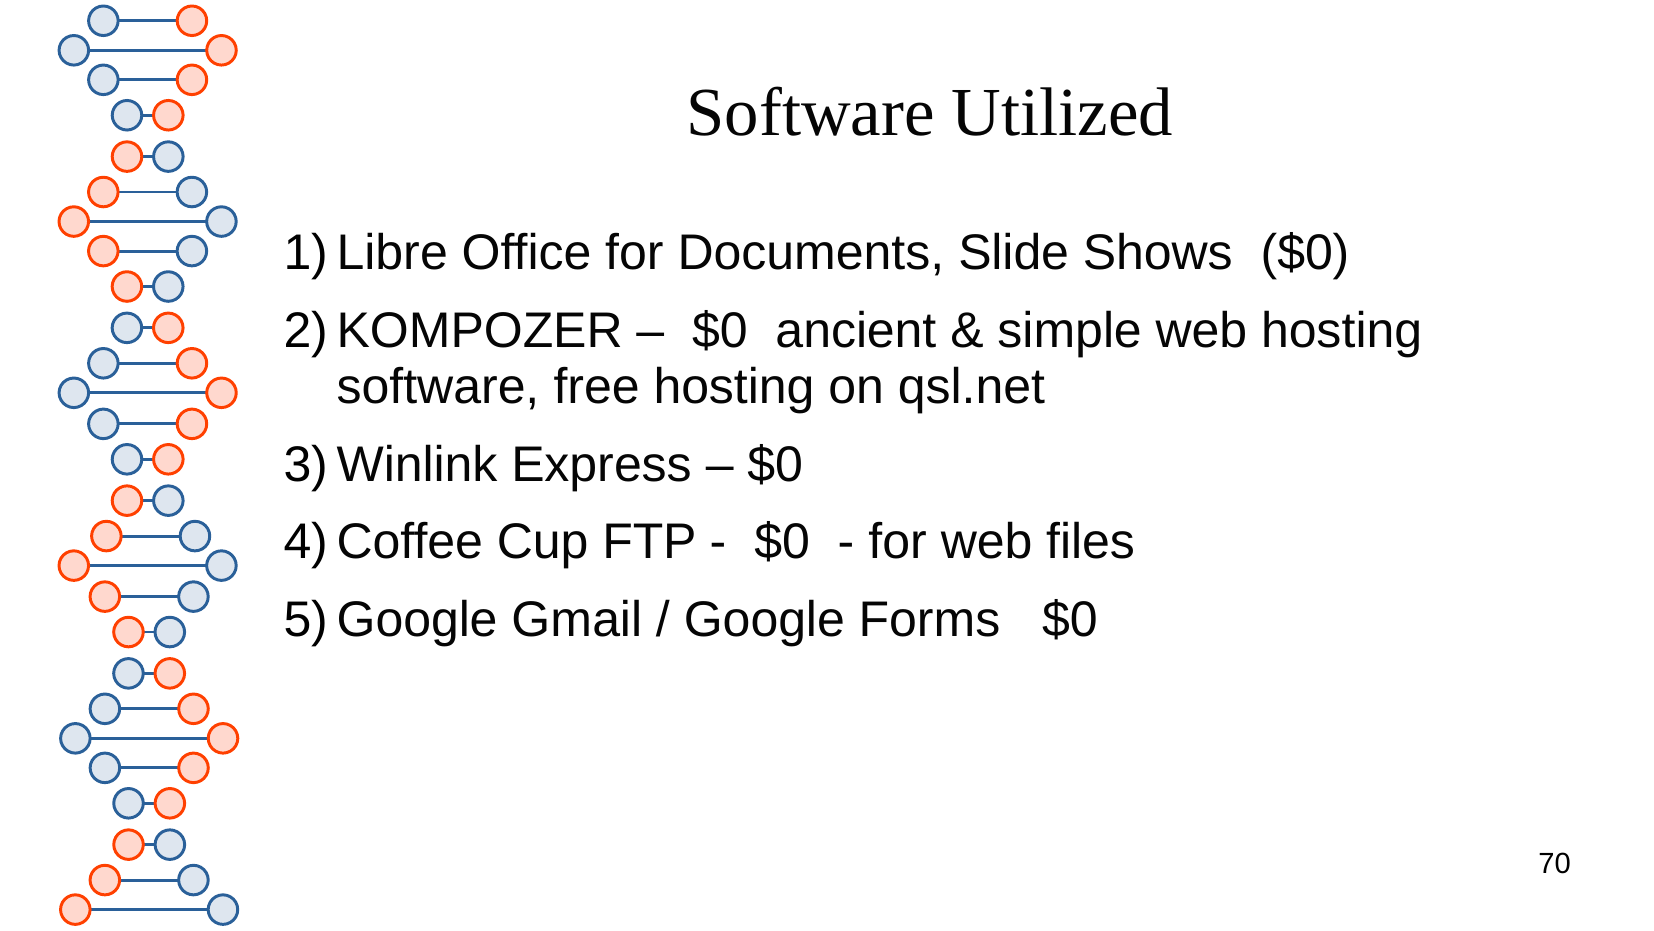

# Software Utilized
Libre Office for Documents, Slide Shows ($0)
KOMPOZER – $0 ancient & simple web hosting software, free hosting on qsl.net
Winlink Express – $0
Coffee Cup FTP - $0 - for web files
Google Gmail / Google Forms $0
70